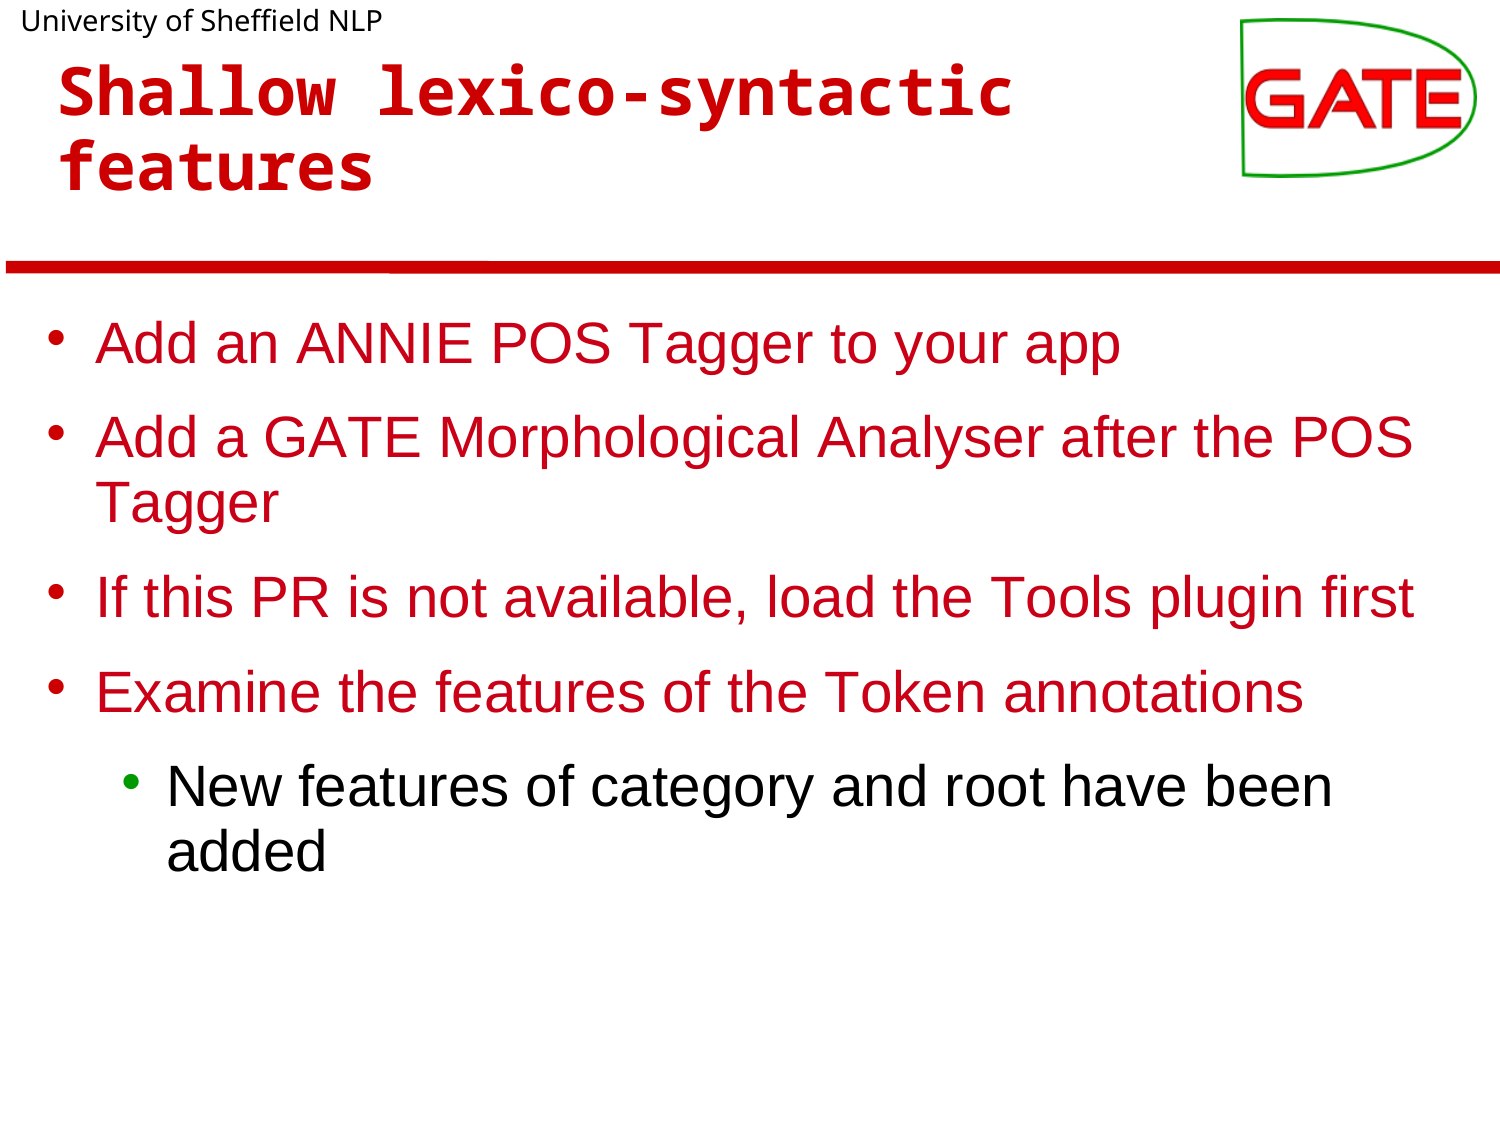

# Shallow lexico-syntactic features
Add an ANNIE POS Tagger to your app
Add a GATE Morphological Analyser after the POS Tagger
If this PR is not available, load the Tools plugin first
Examine the features of the Token annotations
New features of category and root have been added